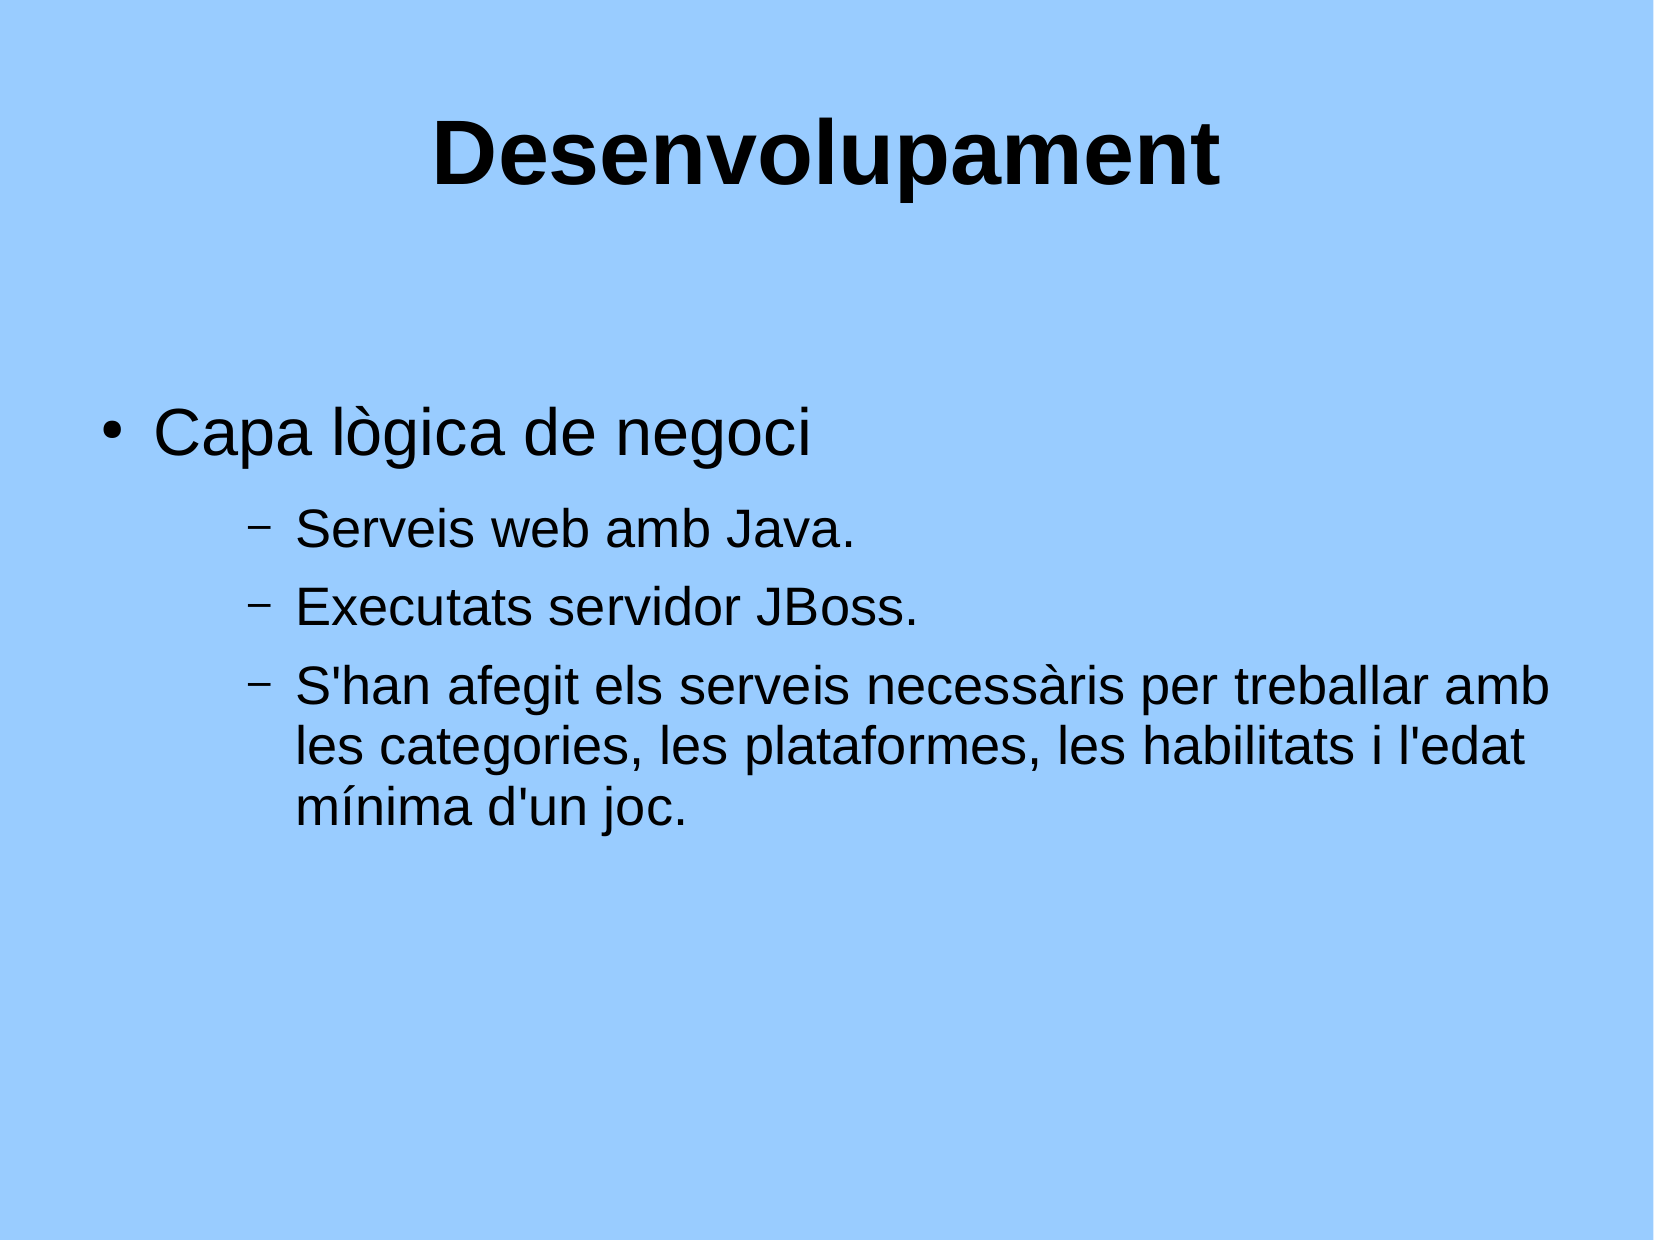

# Desenvolupament
Capa lògica de negoci
Serveis web amb Java.
Executats servidor JBoss.
S'han afegit els serveis necessàris per treballar amb les categories, les plataformes, les habilitats i l'edat mínima d'un joc.